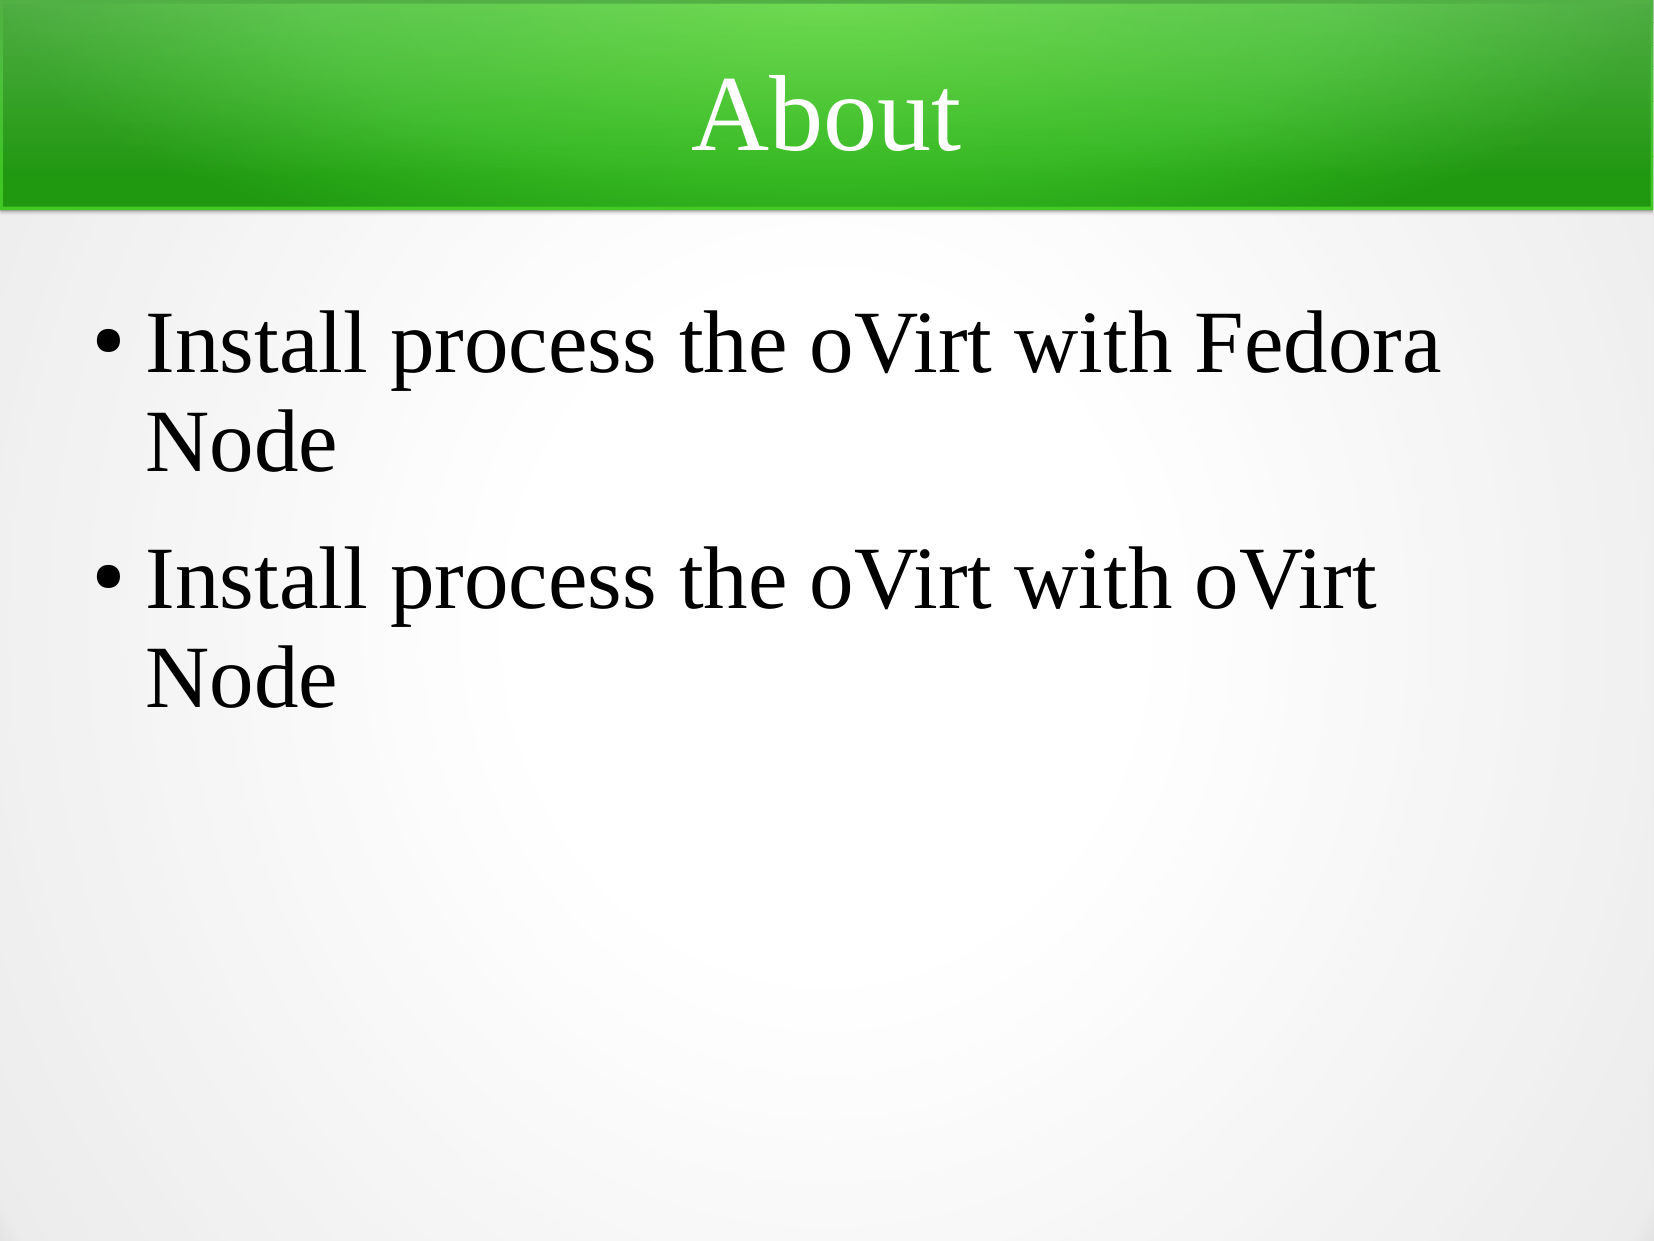

# About
Install process the oVirt with Fedora Node
Install process the oVirt with oVirt Node